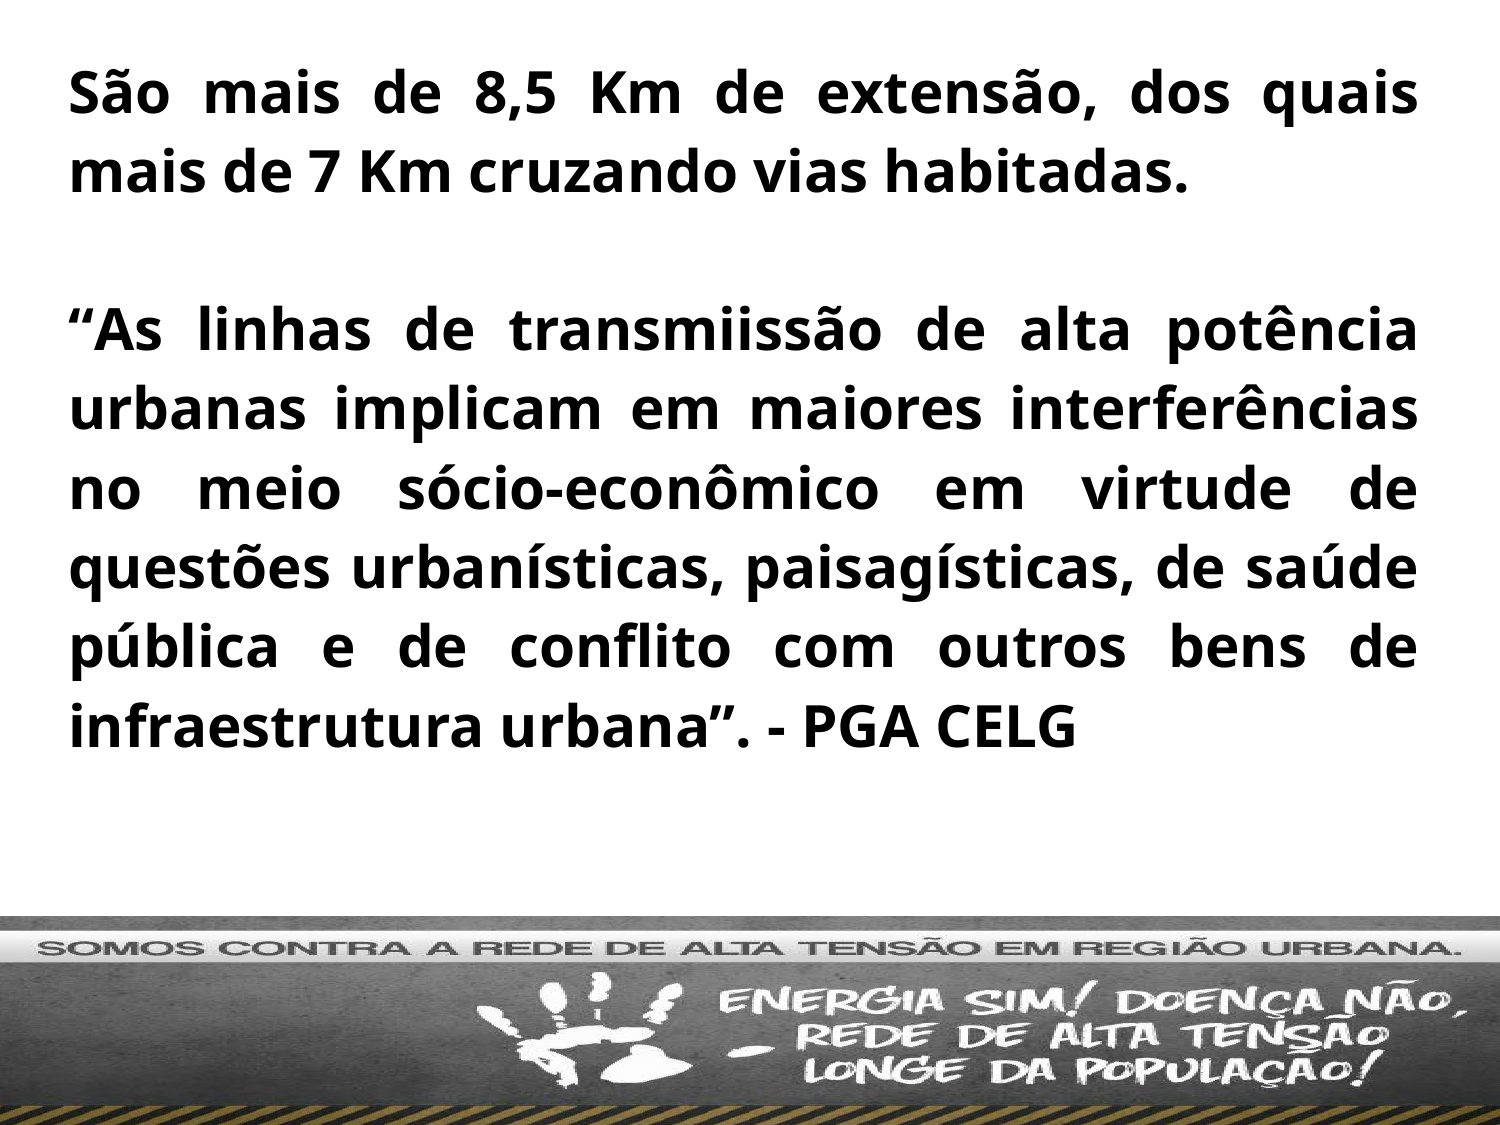

São mais de 8,5 Km de extensão, dos quais mais de 7 Km cruzando vias habitadas.
“As linhas de transmiissão de alta potência urbanas implicam em maiores interferências no meio sócio-econômico em virtude de questões urbanísticas, paisagísticas, de saúde pública e de conflito com outros bens de infraestrutura urbana”. - PGA CELG